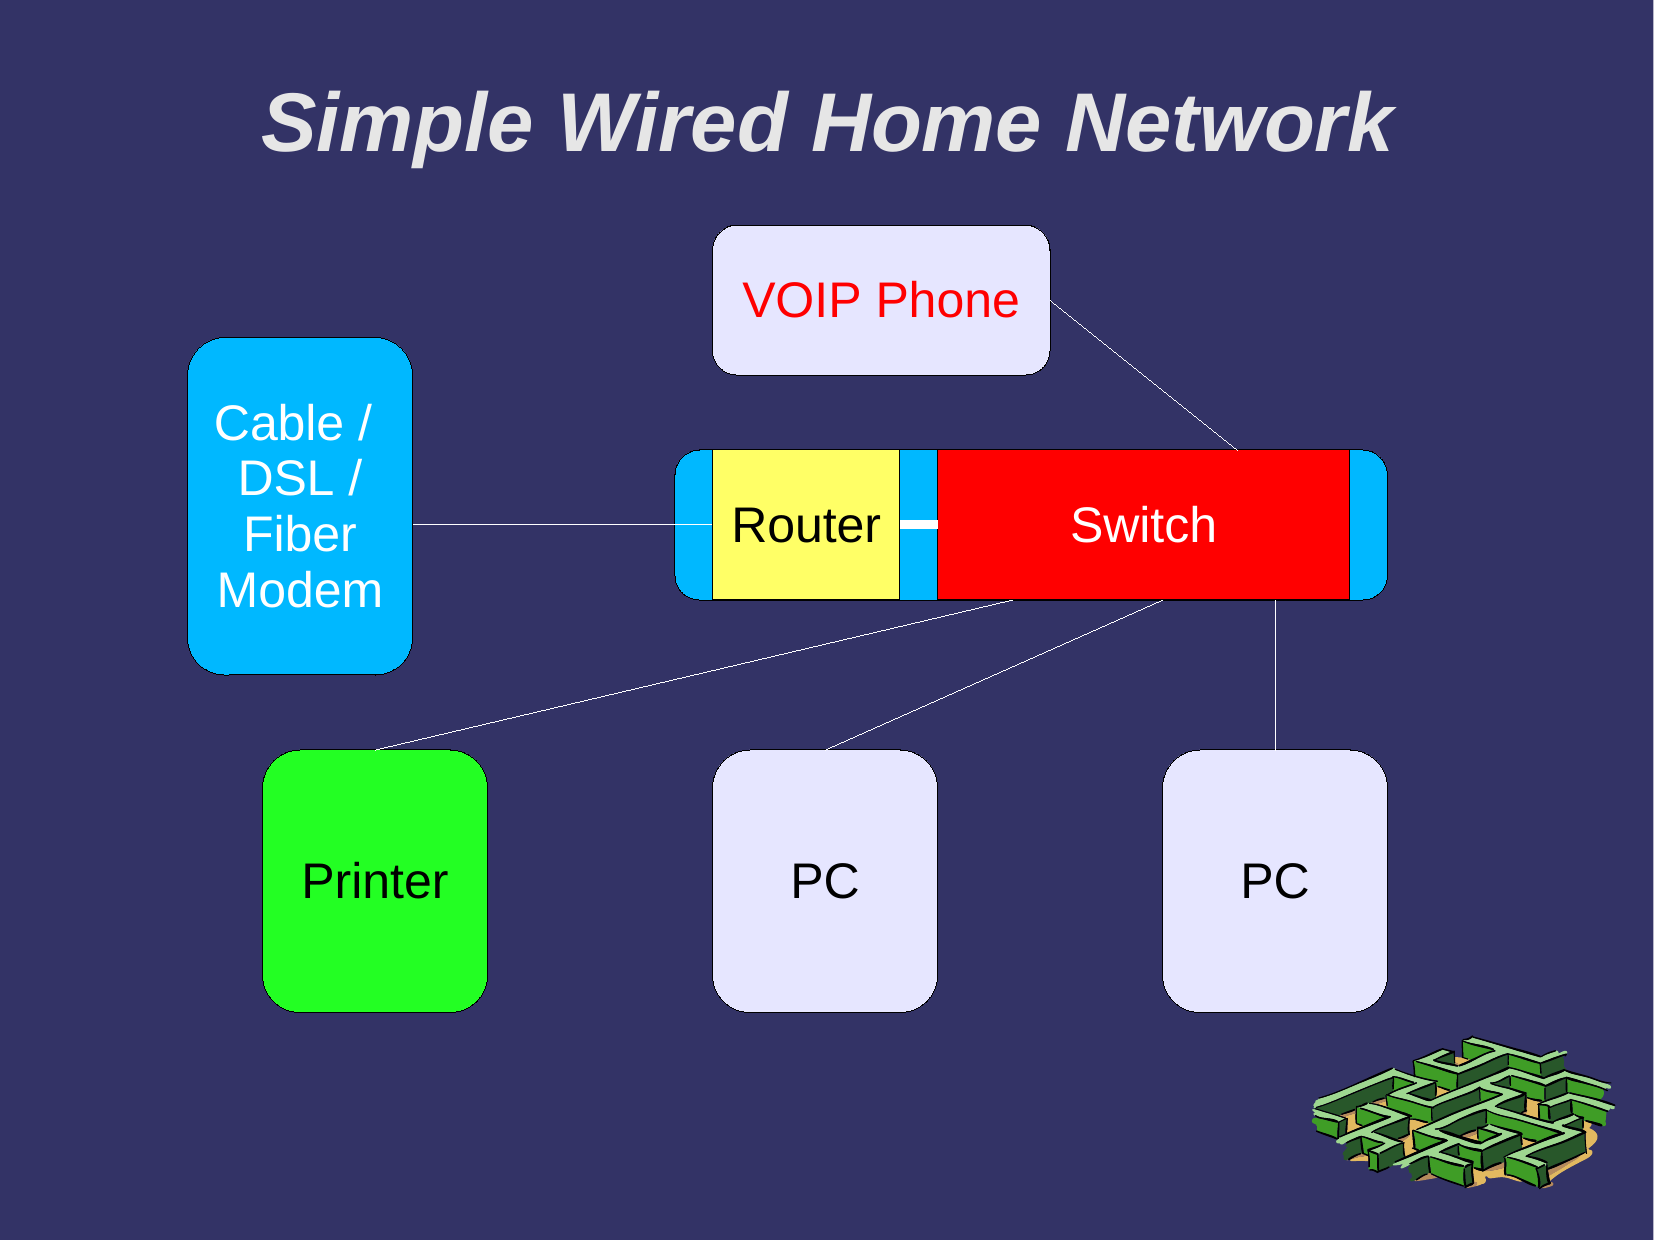

# Simple Wired Home Network
VOIP Phone
Cable /
DSL /
Fiber
Modem
Router
Switch
Printer
PC
PC